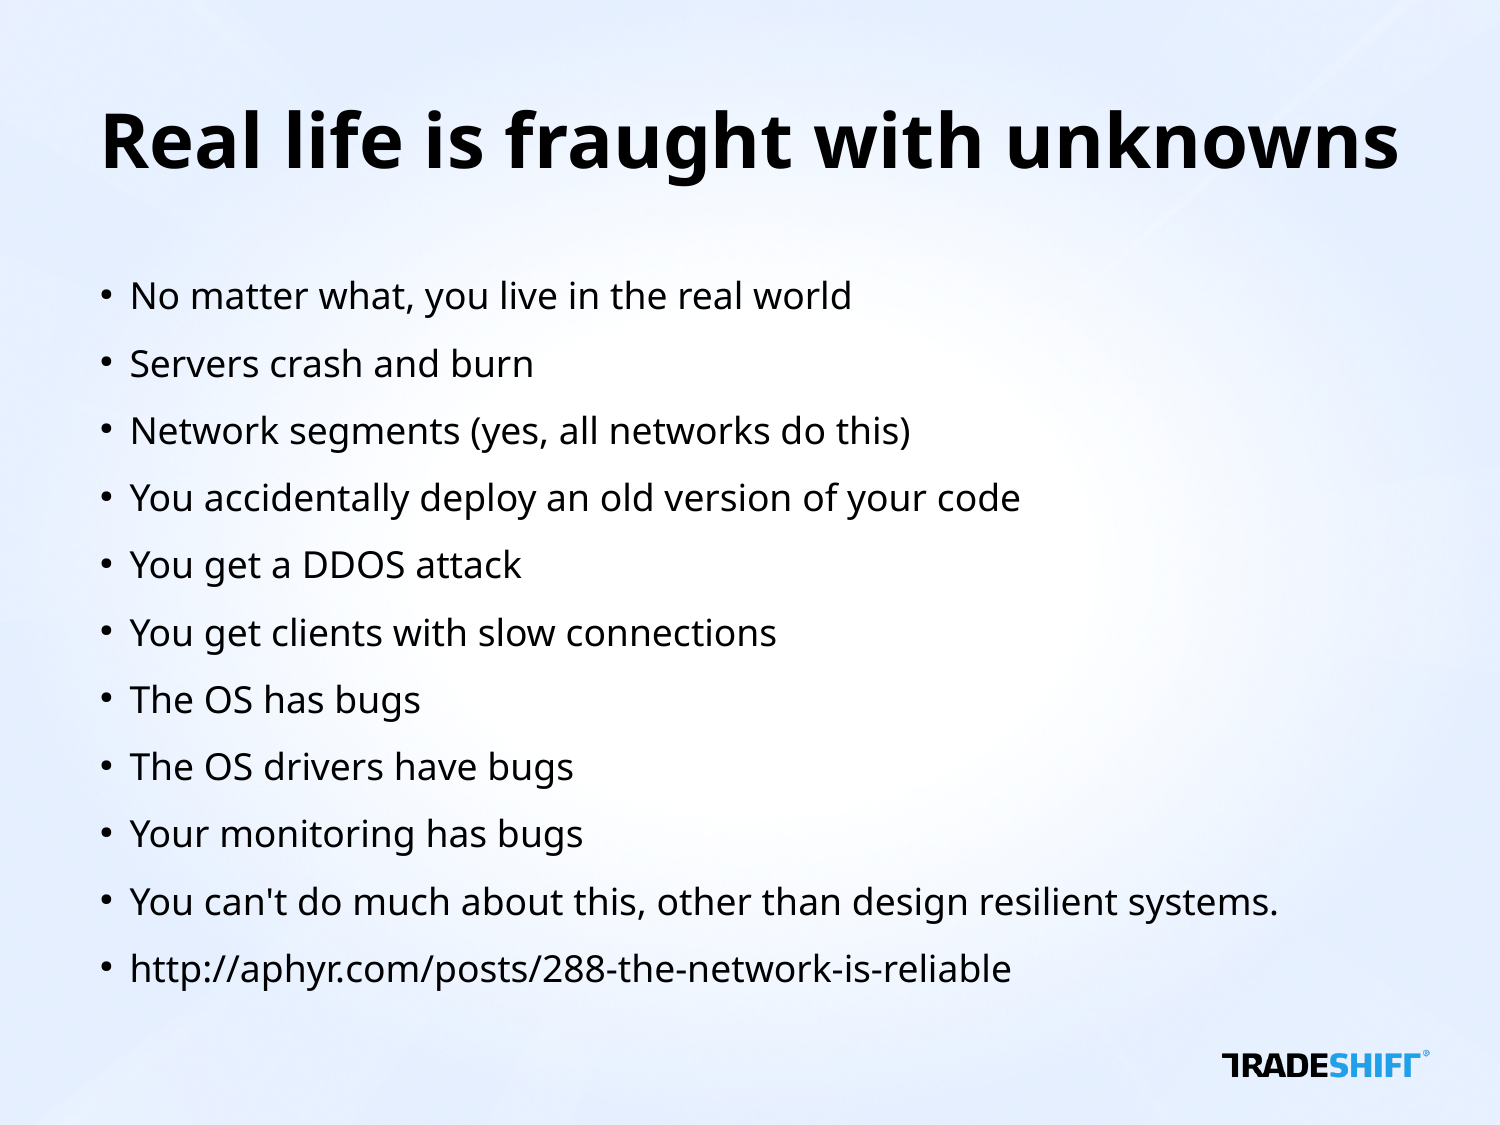

# Real life is fraught with unknowns
No matter what, you live in the real world
Servers crash and burn
Network segments (yes, all networks do this)
You accidentally deploy an old version of your code
You get a DDOS attack
You get clients with slow connections
The OS has bugs
The OS drivers have bugs
Your monitoring has bugs
You can't do much about this, other than design resilient systems.
http://aphyr.com/posts/288-the-network-is-reliable